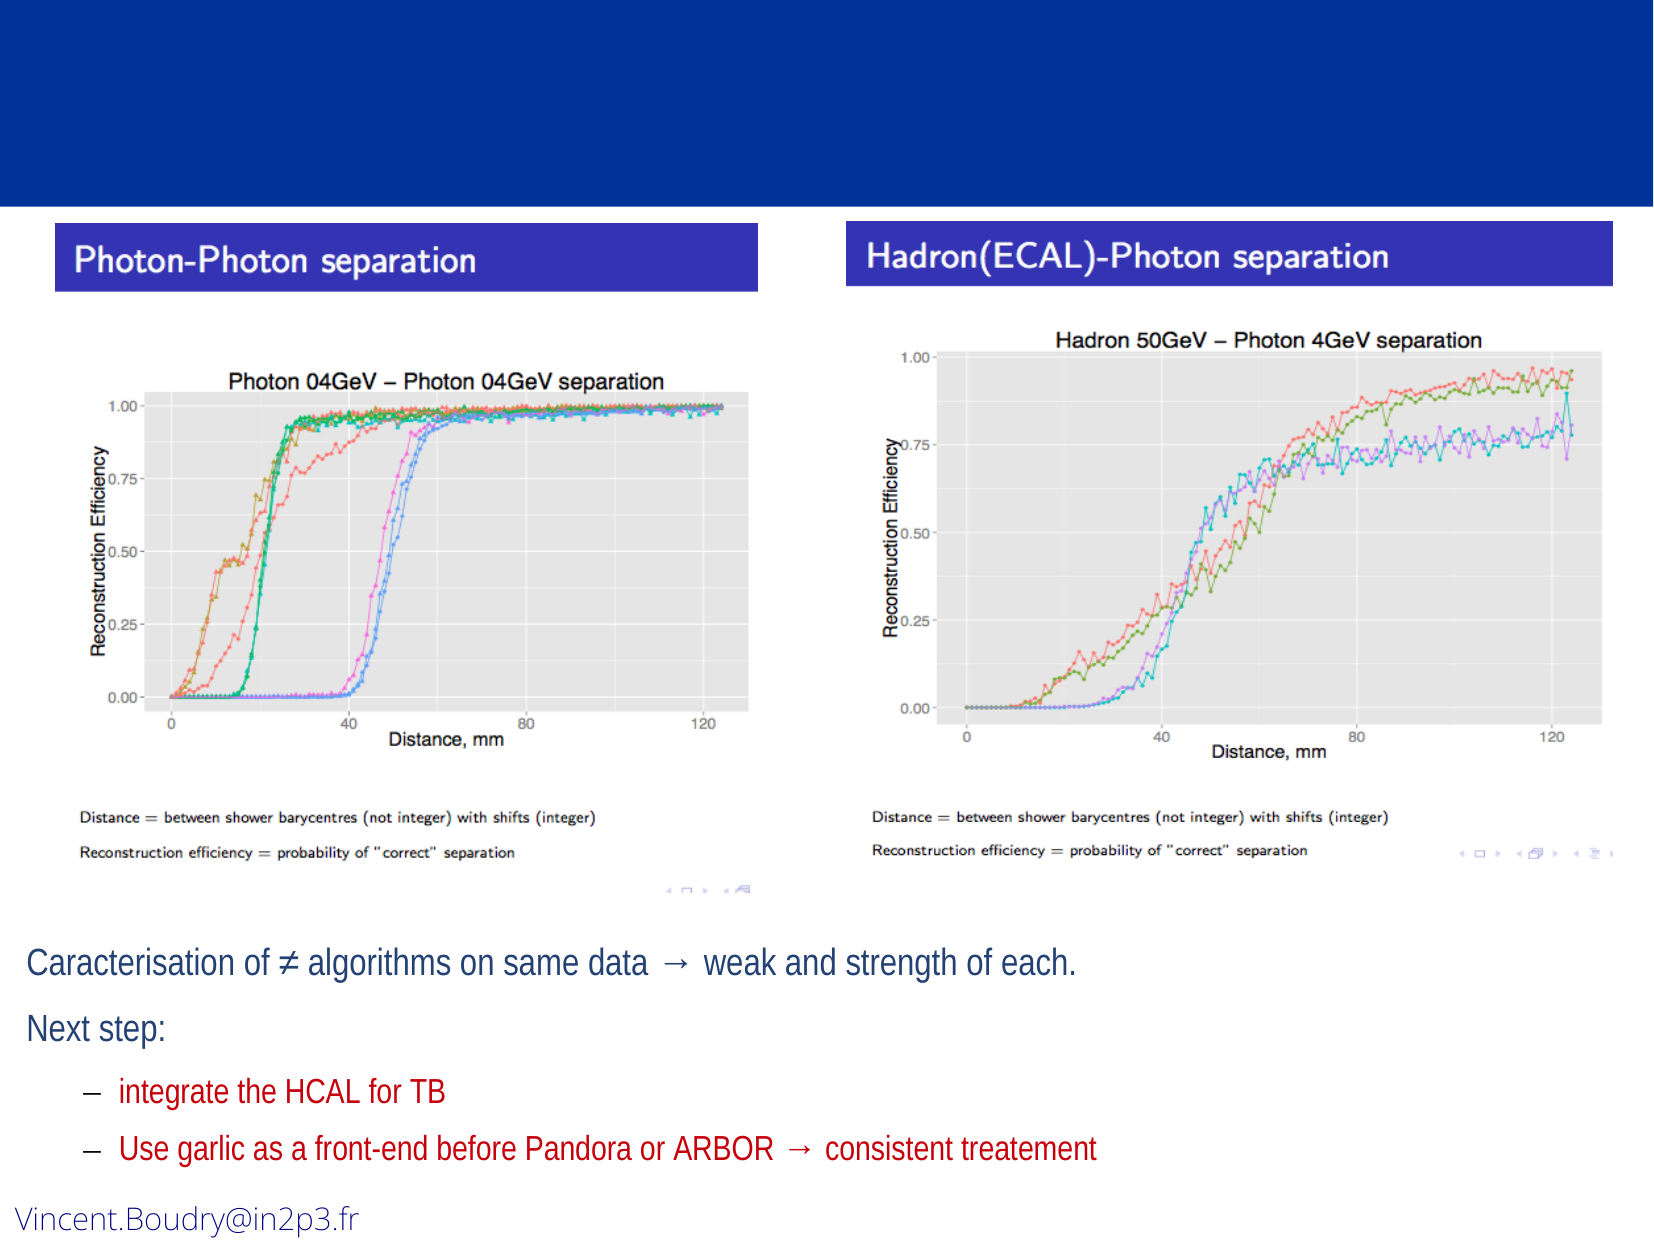

#
Caracterisation of ≠ algorithms on same data → weak and strength of each.
Next step:
integrate the HCAL for TB
Use garlic as a front-end before Pandora or ARBOR → consistent treatement